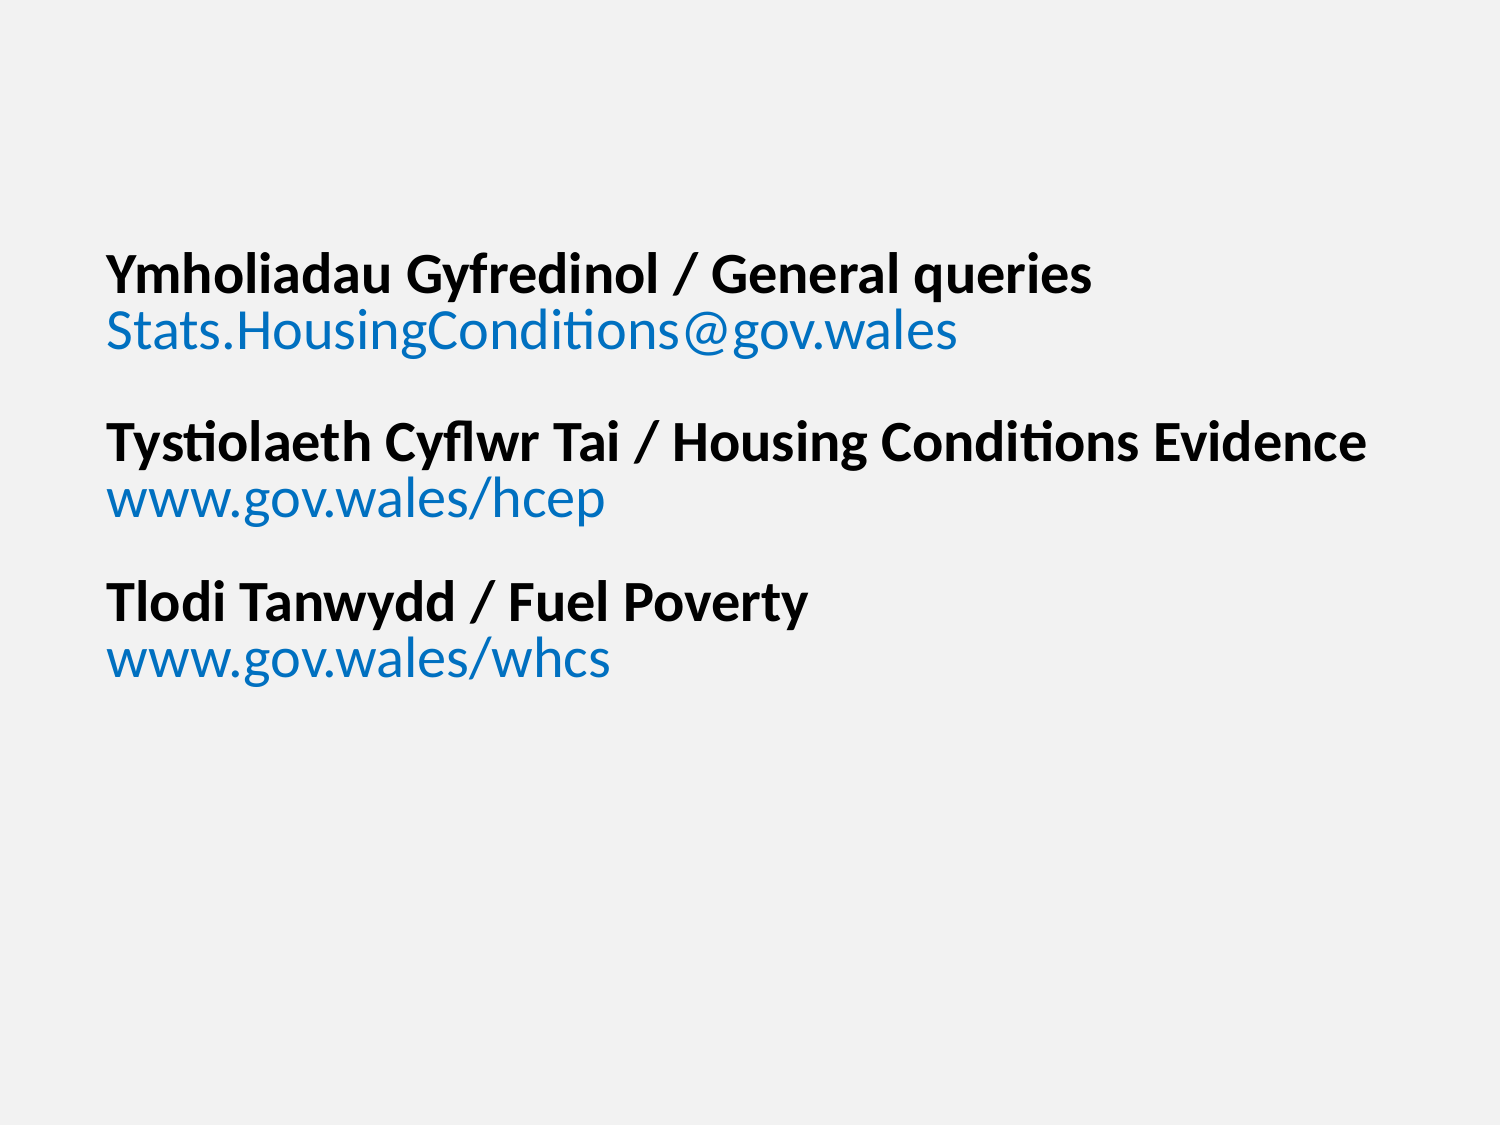

Ymholiadau Gyfredinol / General queries
Stats.HousingConditions@gov.wales
Tystiolaeth Cyflwr Tai / Housing Conditions Evidence
www.gov.wales/hcep
Tlodi Tanwydd / Fuel Poverty
www.gov.wales/whcs